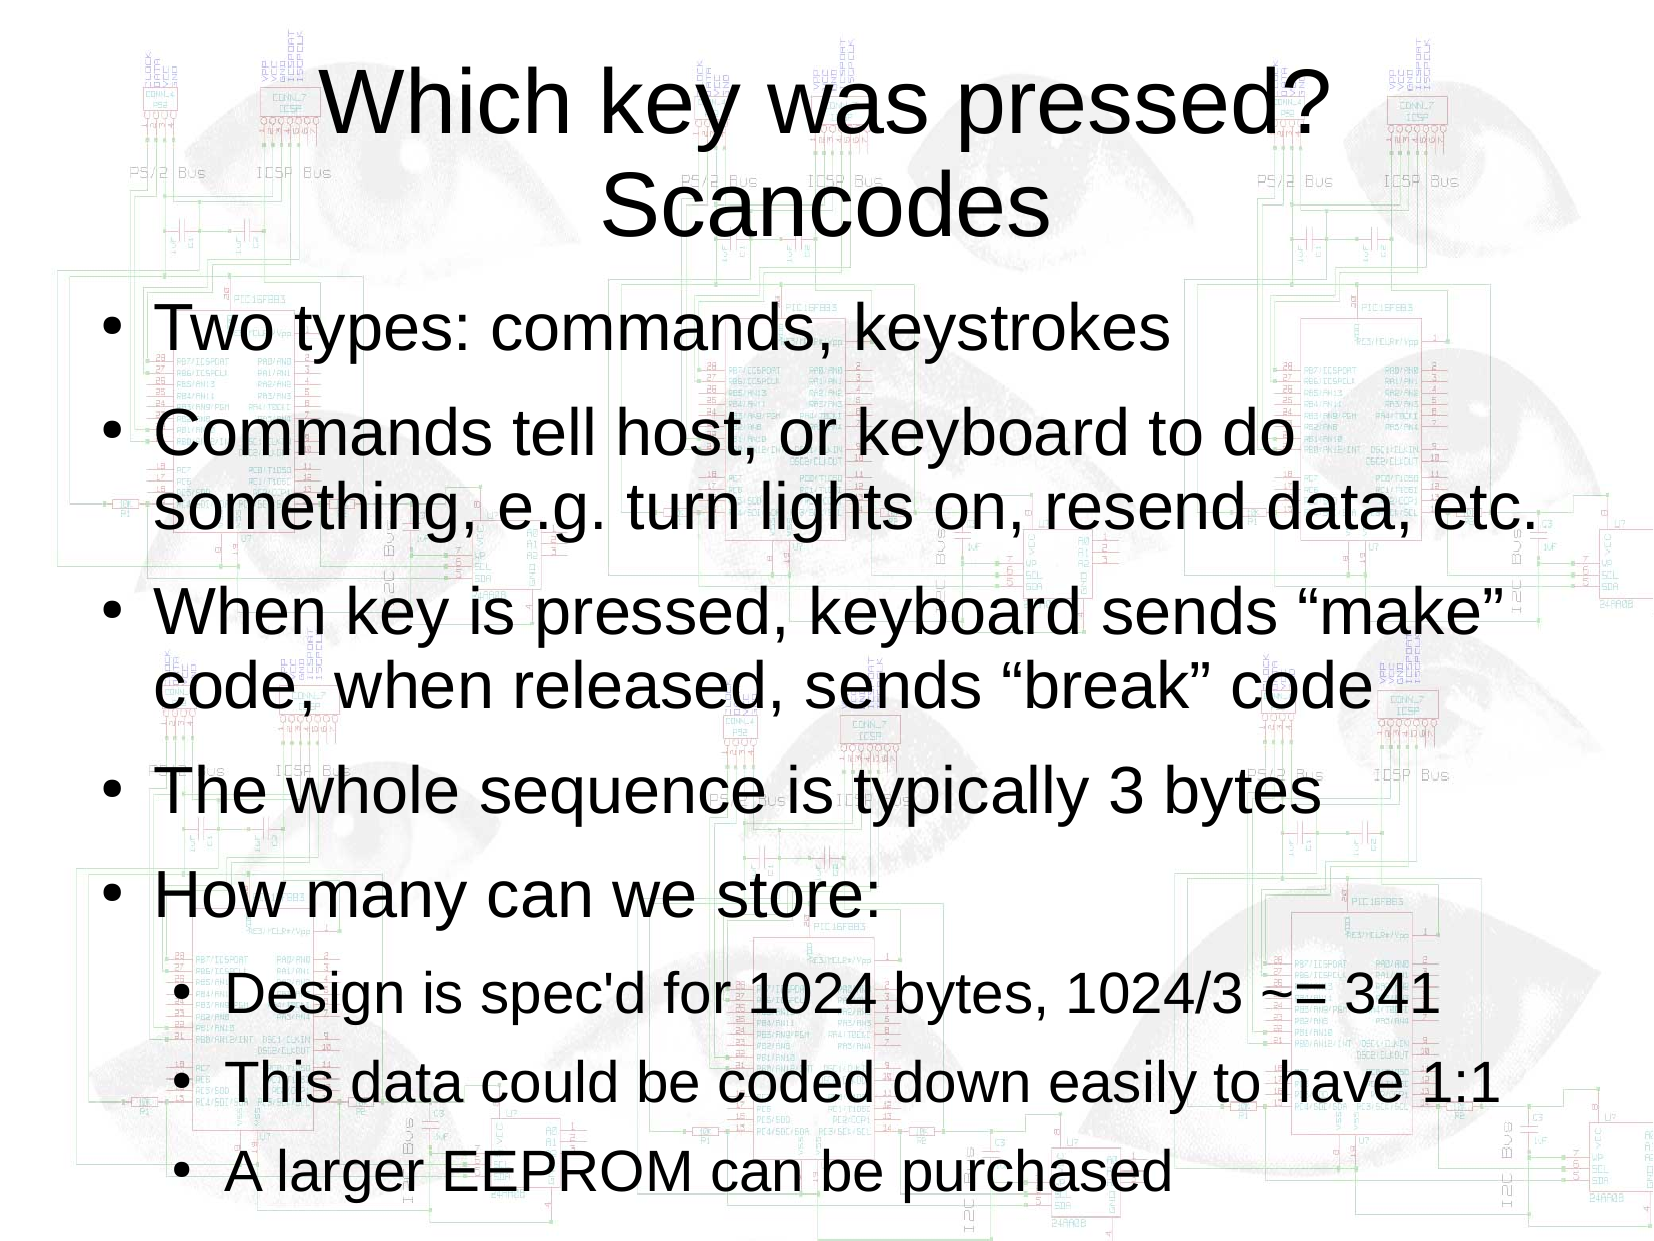

# Which key was pressed? Scancodes
Two types: commands, keystrokes
Commands tell host, or keyboard to do something, e.g. turn lights on, resend data, etc.
When key is pressed, keyboard sends “make” code, when released, sends “break” code
The whole sequence is typically 3 bytes
How many can we store:
Design is spec'd for 1024 bytes, 1024/3 ~= 341
This data could be coded down easily to have 1:1
A larger EEPROM can be purchased